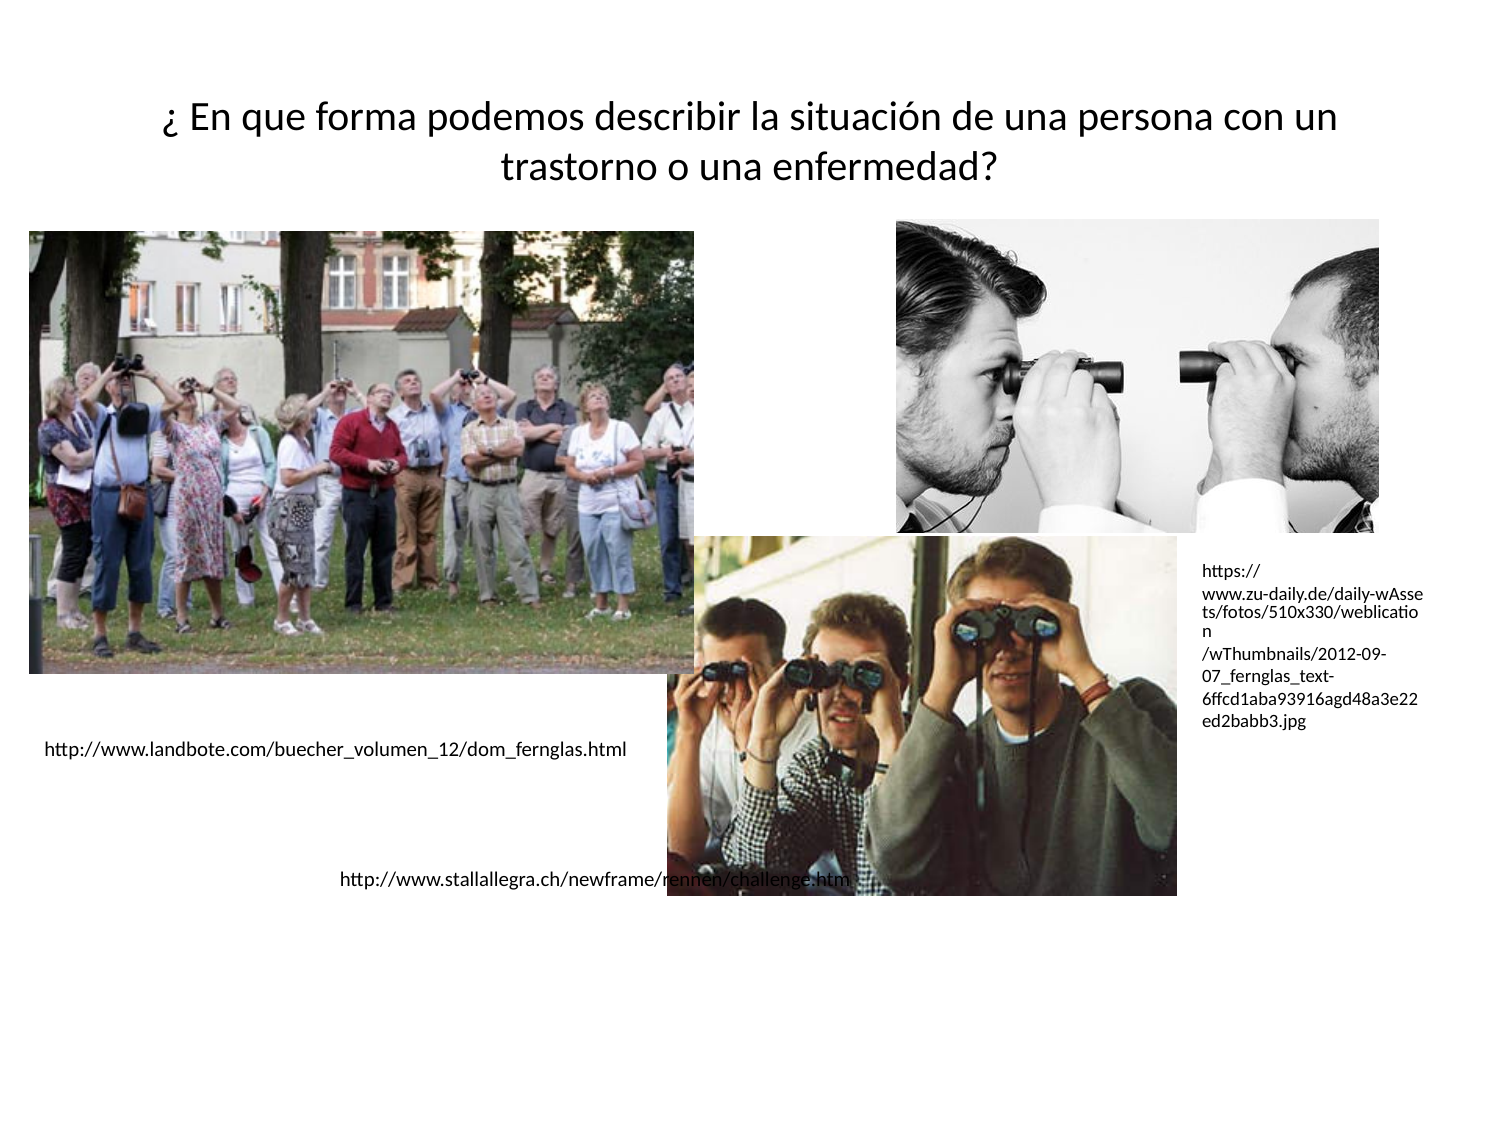

# ¿ En que forma podemos describir la situación de una persona con un trastorno o una enfermedad?
https://www.zu-daily.de/daily-wAssets/fotos/510x330/weblication
/wThumbnails/2012-09-07_fernglas_text-6ffcd1aba93916agd48a3e22ed2babb3.jpg
http://www.landbote.com/buecher_volumen_12/dom_fernglas.html
http://www.stallallegra.ch/newframe/rennen/challenge.htm